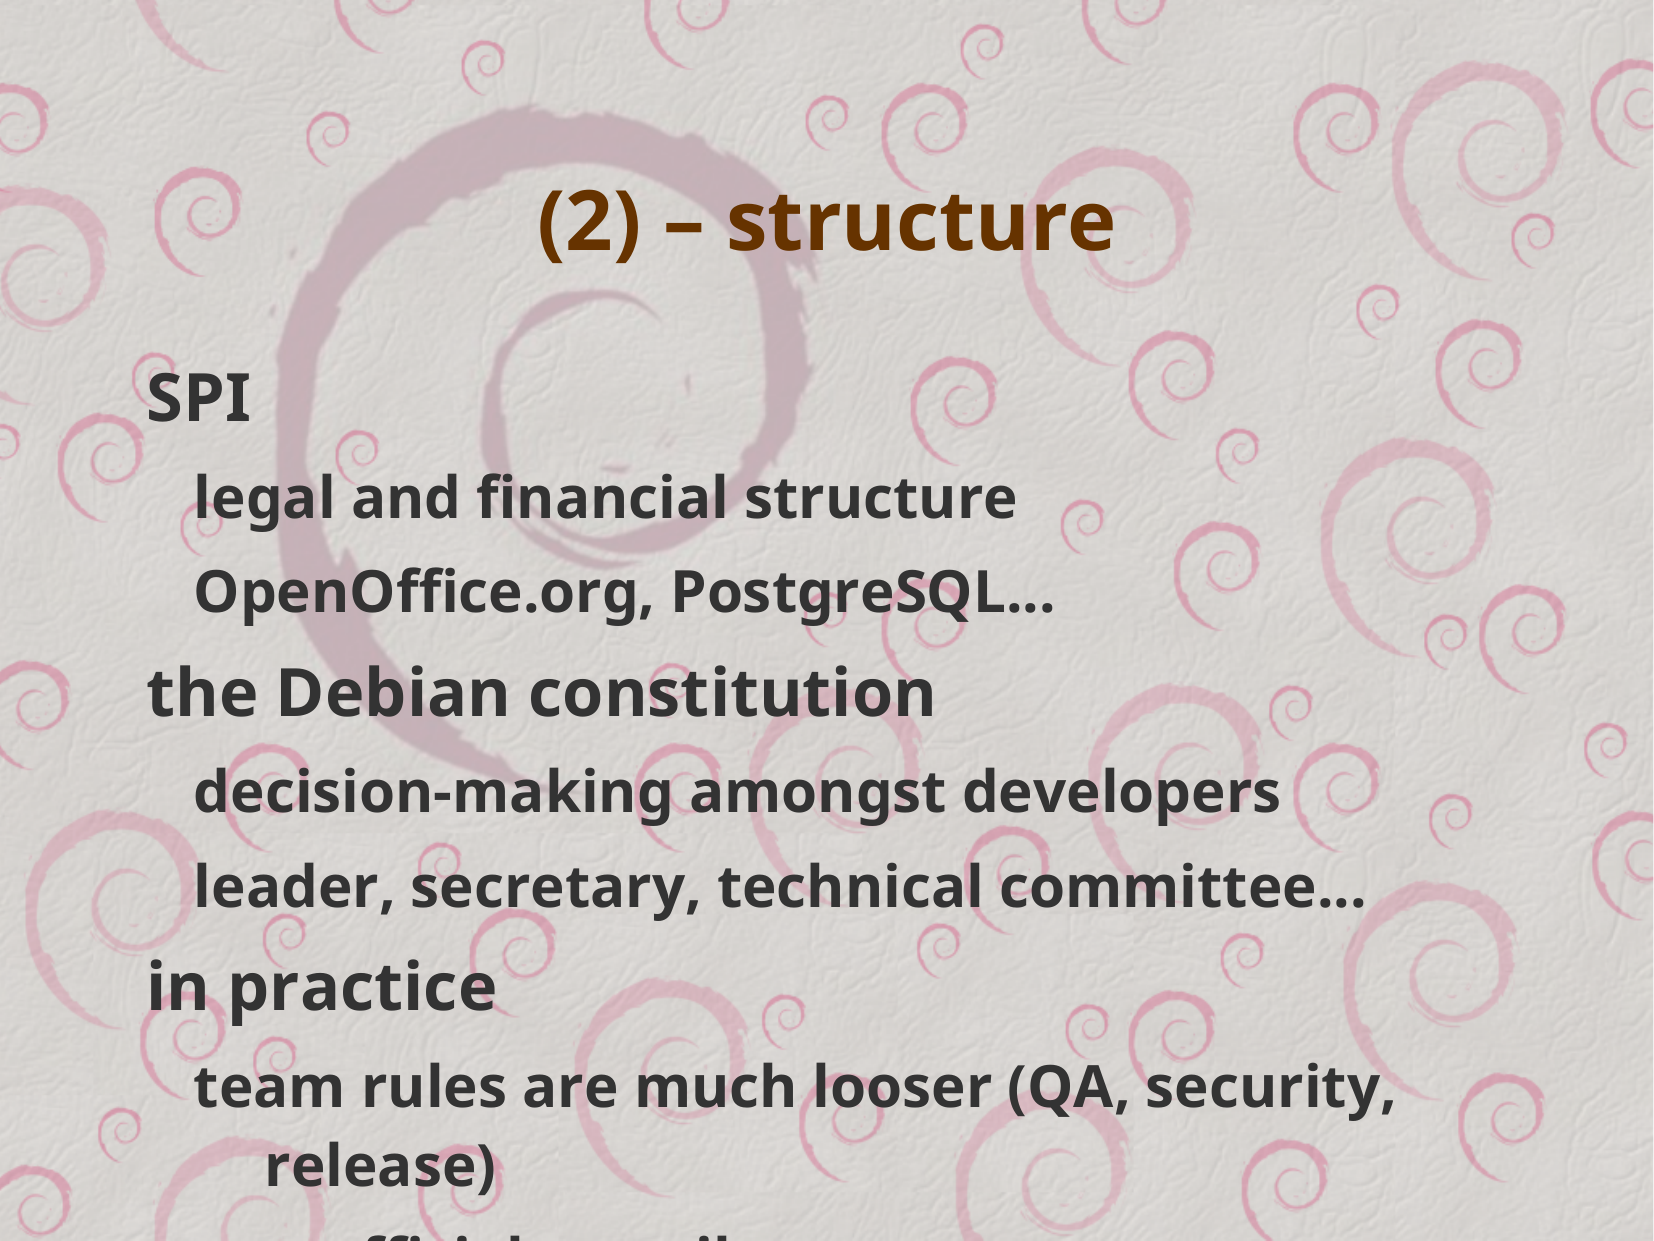

# (2) – structure
SPI
legal and financial structure
OpenOffice.org, PostgreSQL...
the Debian constitution
decision-making amongst developers
leader, secretary, technical committee...
in practice
team rules are much looser (QA, security, release)
non-official contributors